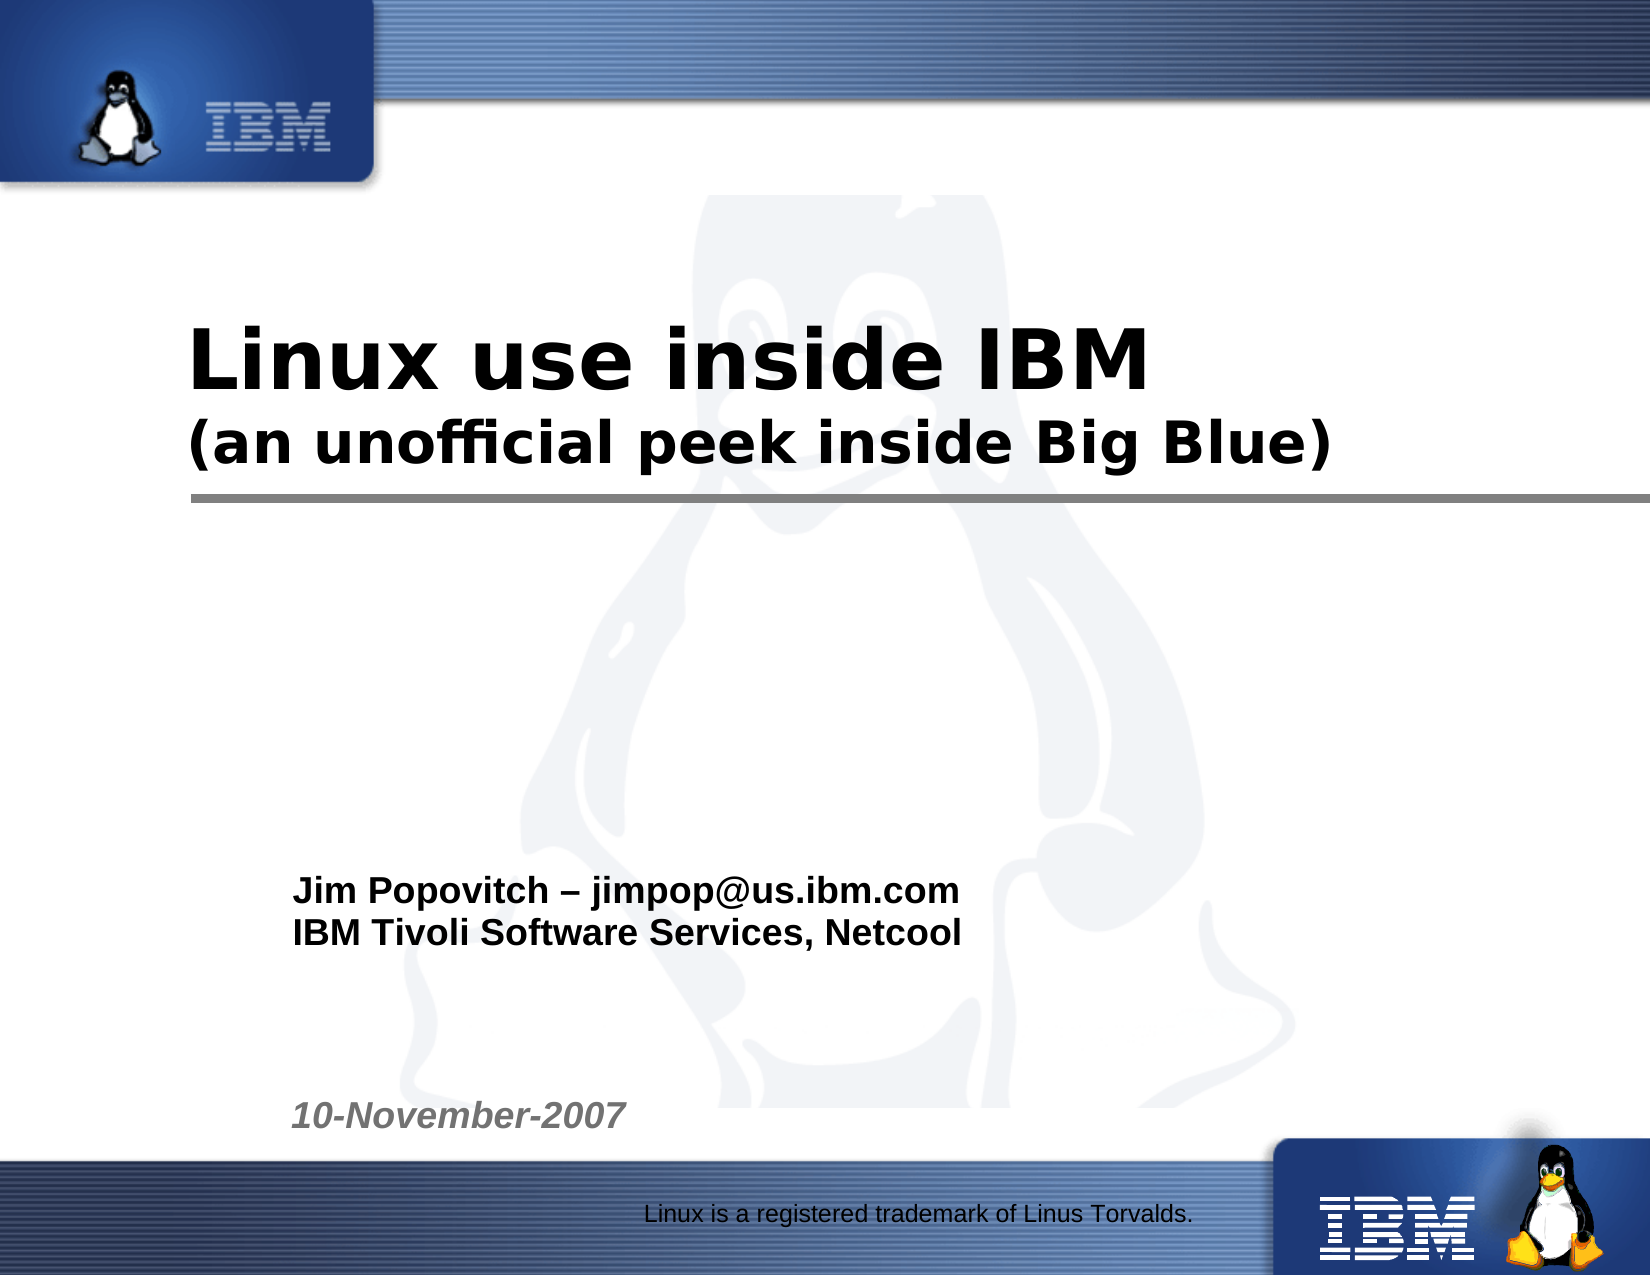

# Linux use inside IBM (an unofficial peek inside Big Blue)
Jim Popovitch – jimpop@us.ibm.com
IBM Tivoli Software Services, Netcool
10-November-2007
Linux is a registered trademark of Linus Torvalds.